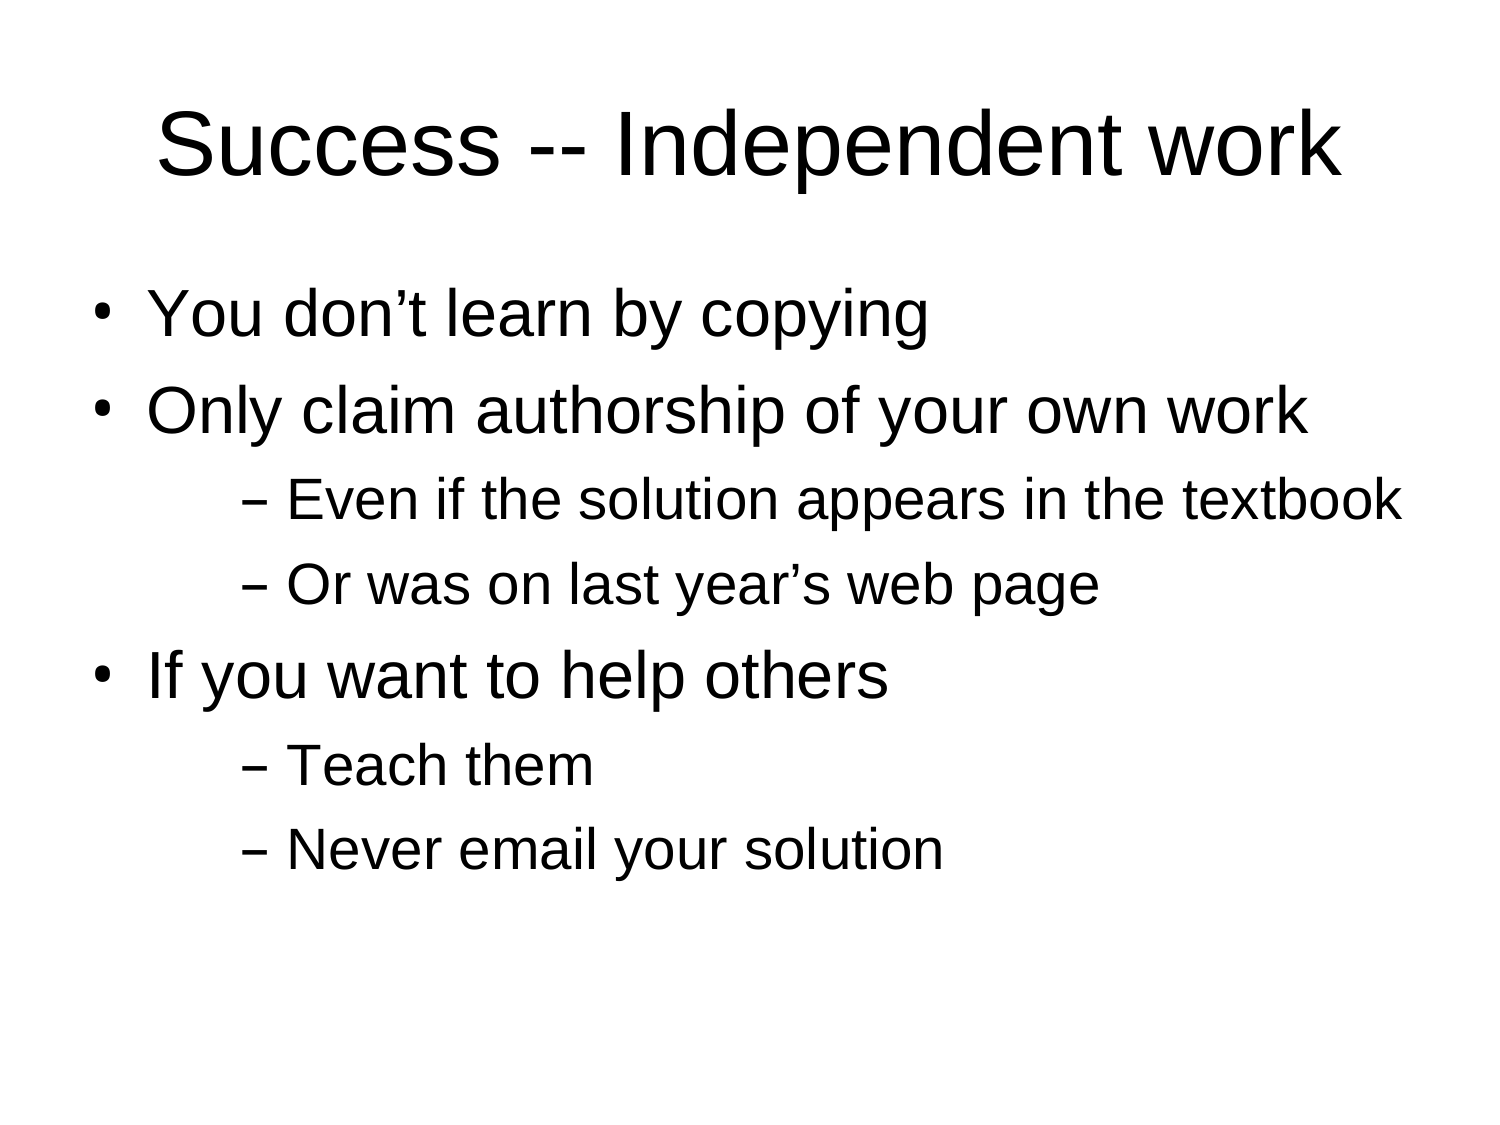

# Success -- Independent work
You don’t learn by copying
Only claim authorship of your own work
Even if the solution appears in the textbook
Or was on last year’s web page
If you want to help others
Teach them
Never email your solution